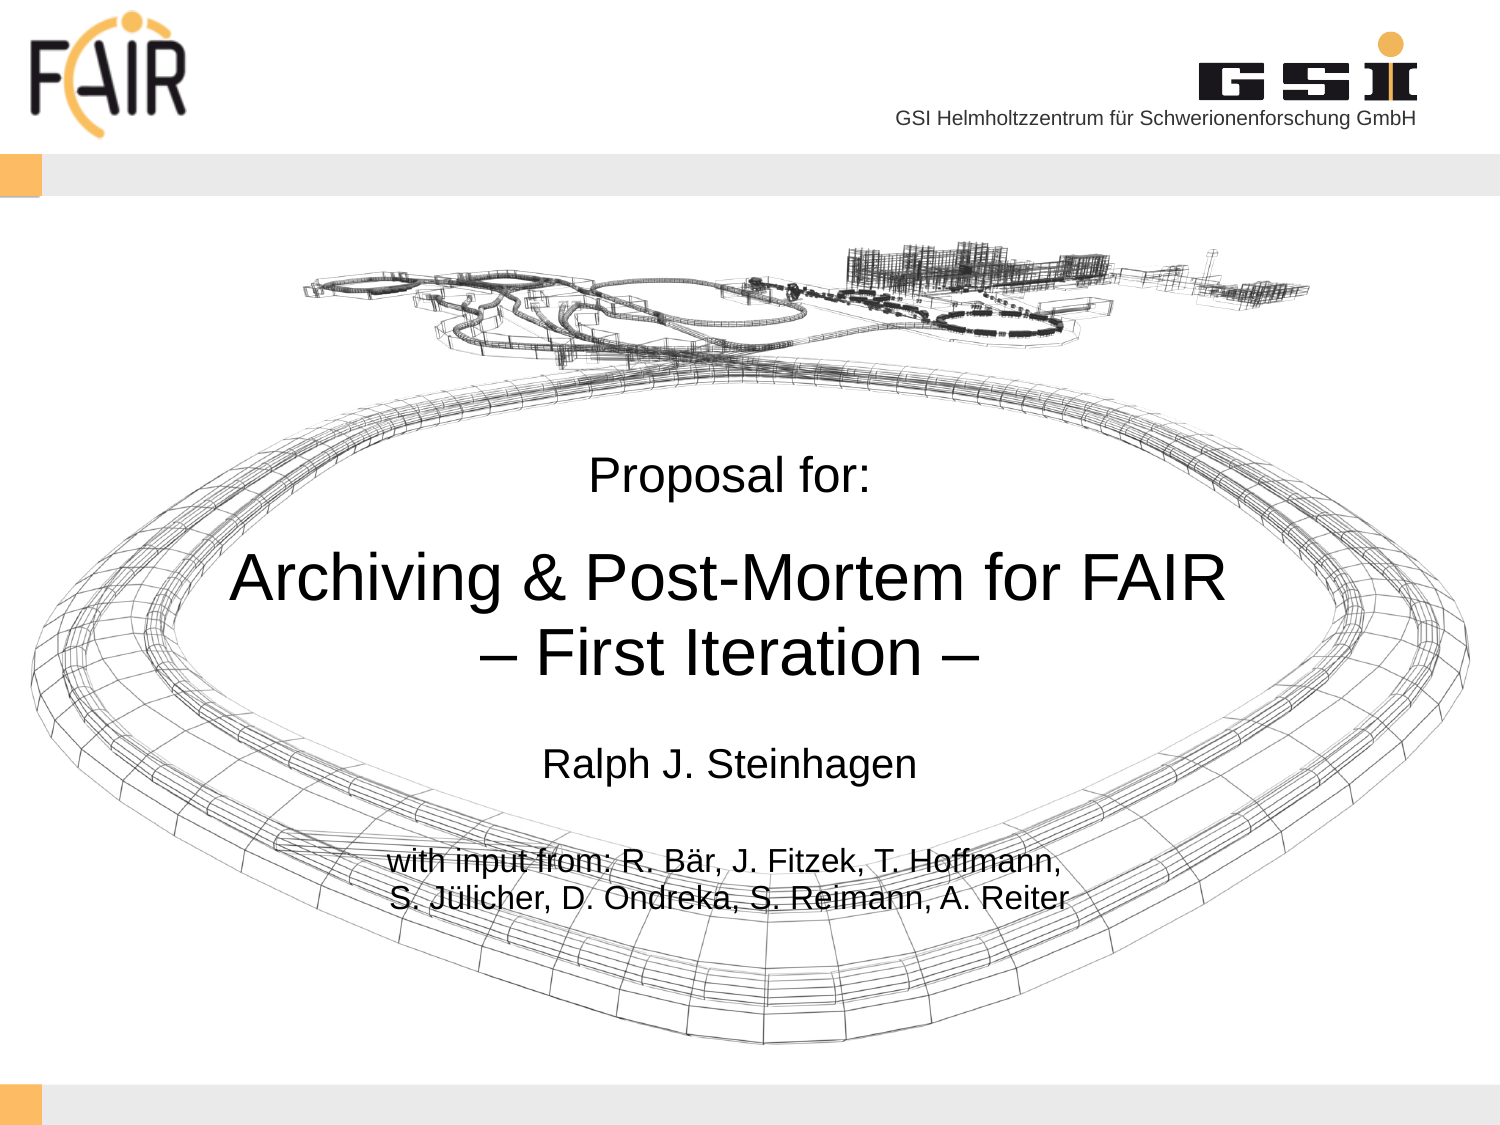

# Proposal for:
Archiving & Post-Mortem for FAIR
– First Iteration –
Ralph J. Steinhagen
with input from: R. Bär, J. Fitzek, T. Hoffmann,
S. Jülicher, D. Ondreka, S. Reimann, A. Reiter